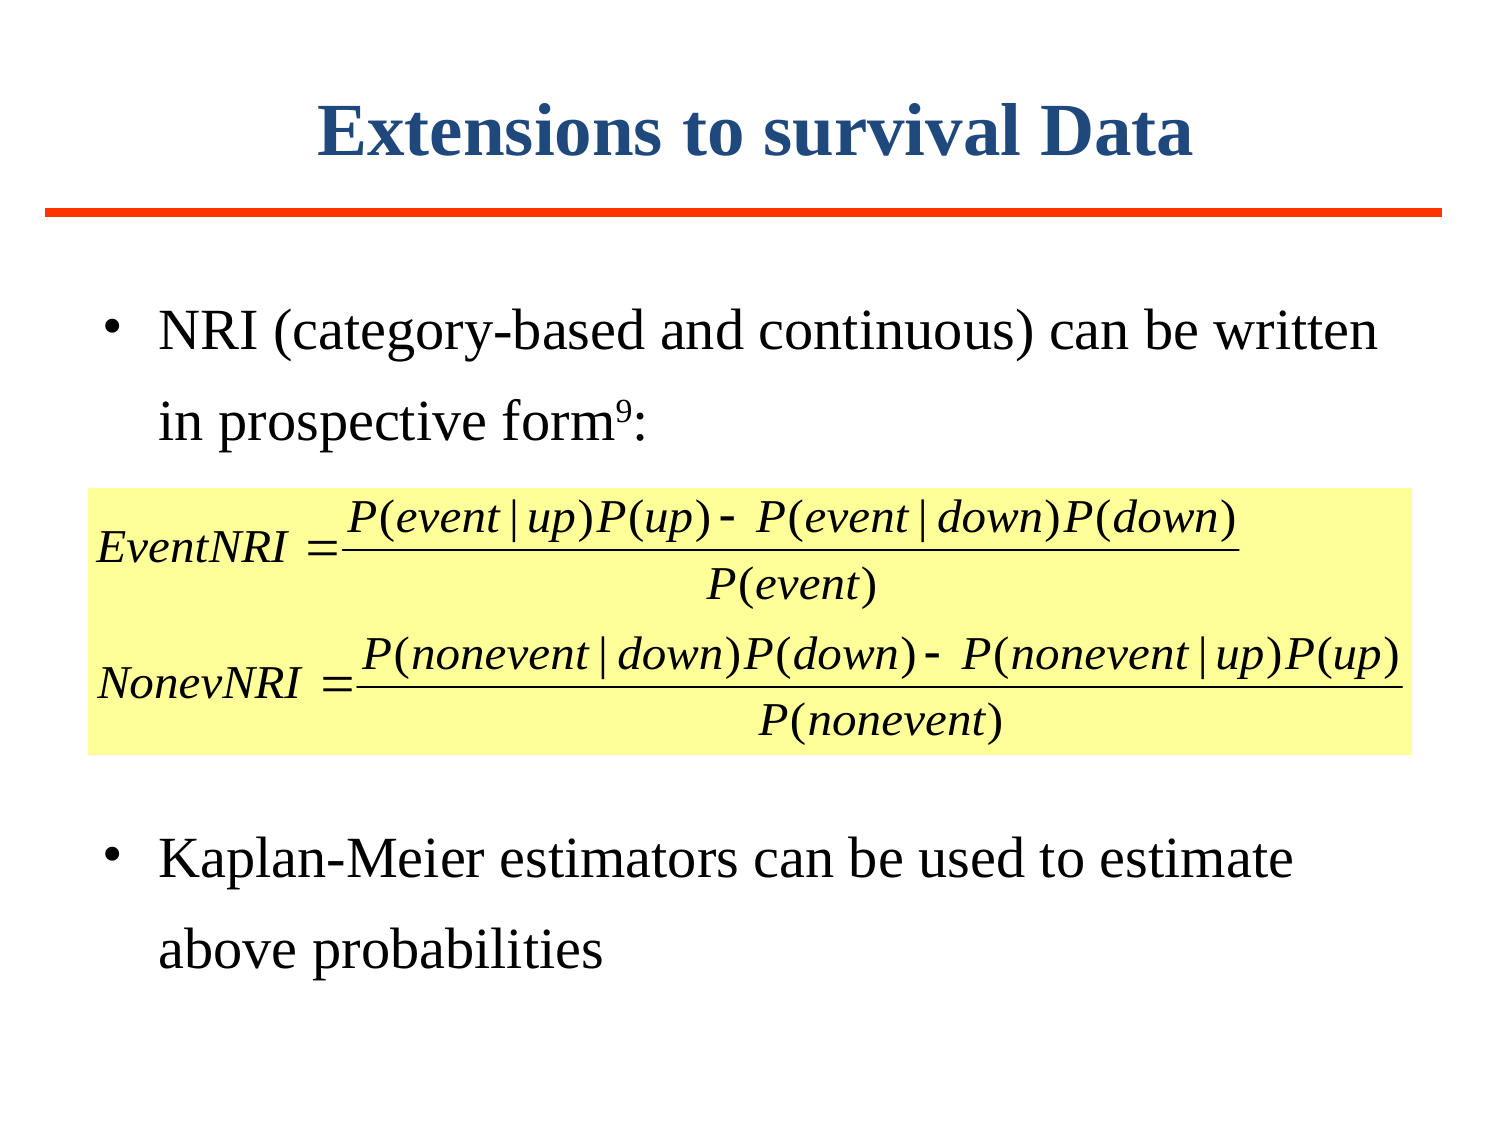

Extensions to survival Data
NRI (category-based and continuous) can be written in prospective form9:
Kaplan-Meier estimators can be used to estimate above probabilities